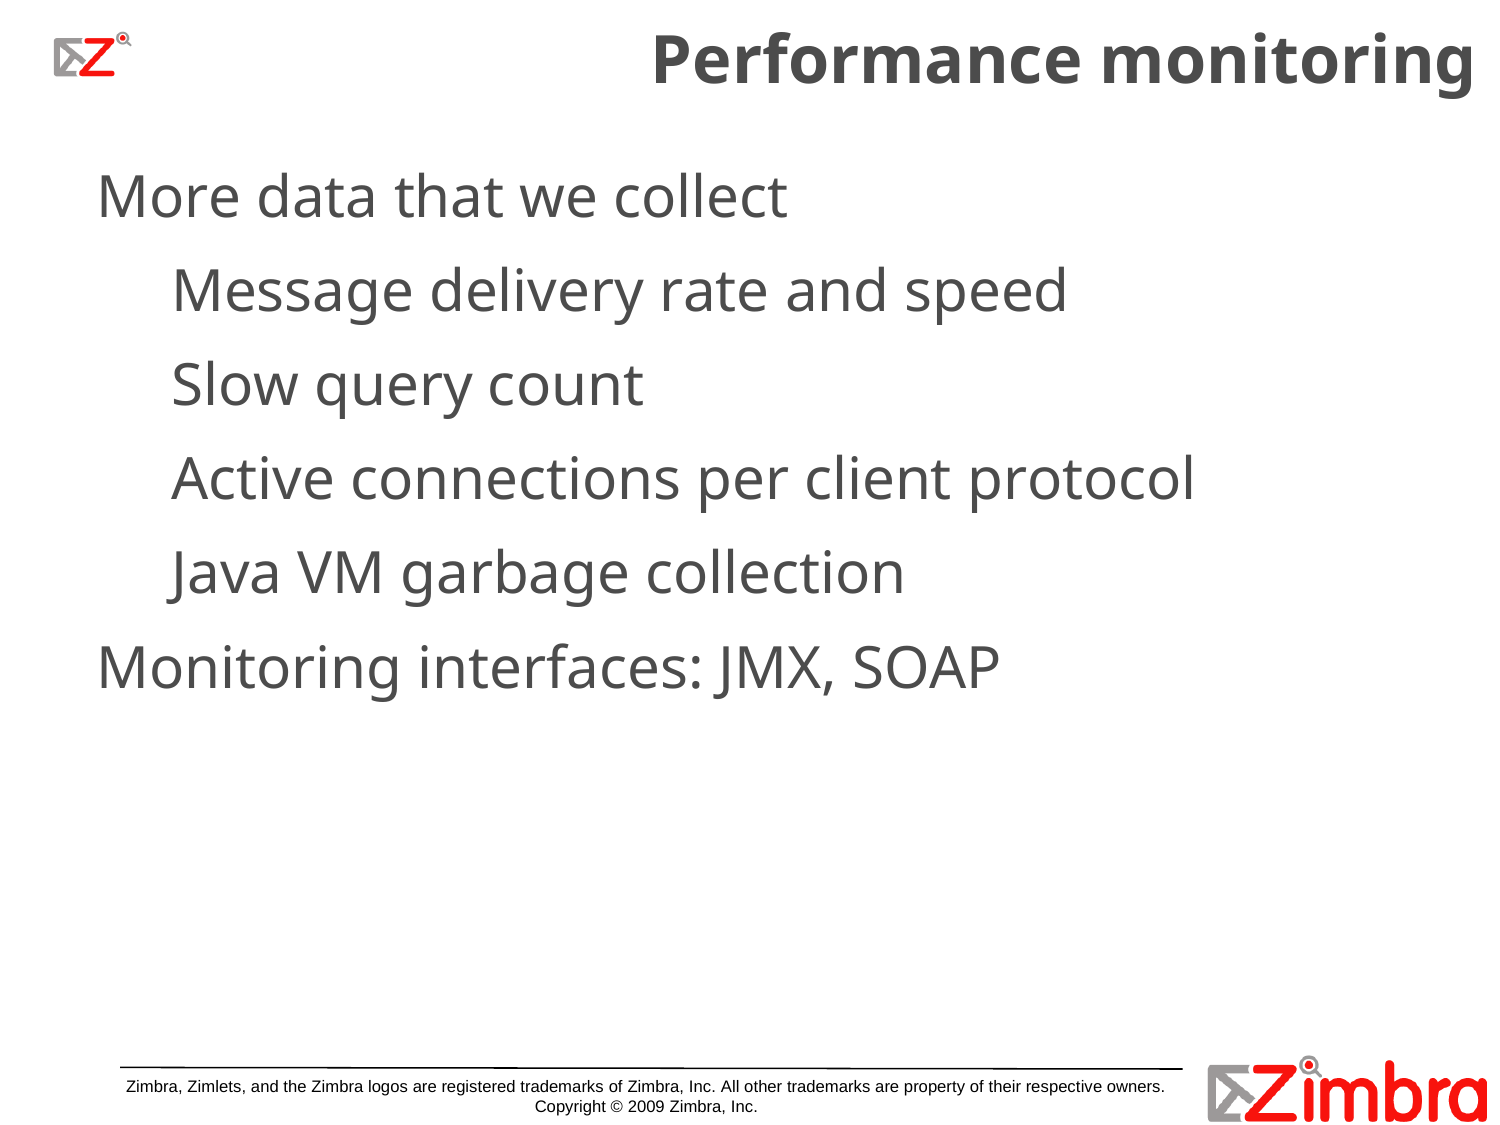

# Performance monitoring
More data that we collect
Message delivery rate and speed
Slow query count
Active connections per client protocol
Java VM garbage collection
Monitoring interfaces: JMX, SOAP